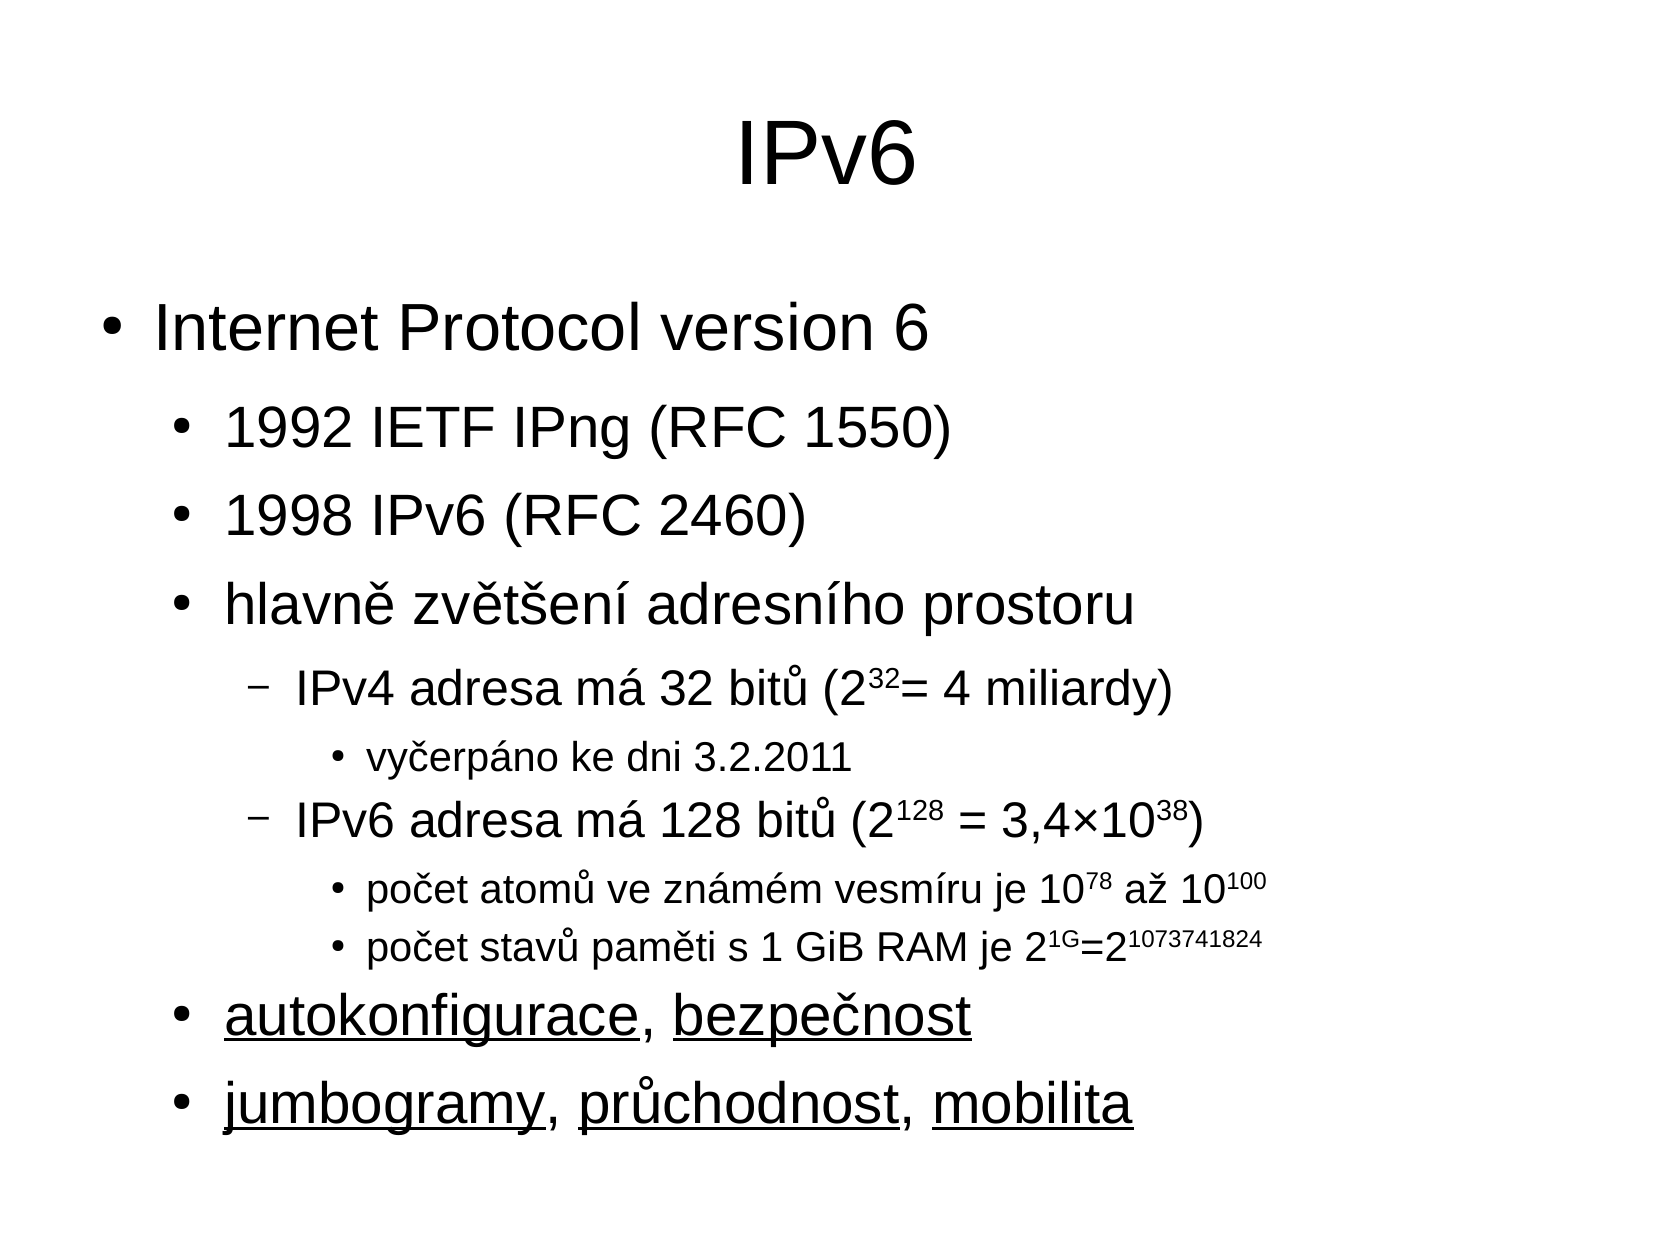

# IPv6
Internet Protocol version 6
1992 IETF IPng (RFC 1550)
1998 IPv6 (RFC 2460)
hlavně zvětšení adresního prostoru
IPv4 adresa má 32 bitů (232= 4 miliardy)
vyčerpáno ke dni 3.2.2011
IPv6 adresa má 128 bitů (2128 = 3,4×1038)
počet atomů ve známém vesmíru je 1078 až 10100
počet stavů paměti s 1 GiB RAM je 21G=21073741824
autokonfigurace, bezpečnost
jumbogramy, průchodnost, mobilita